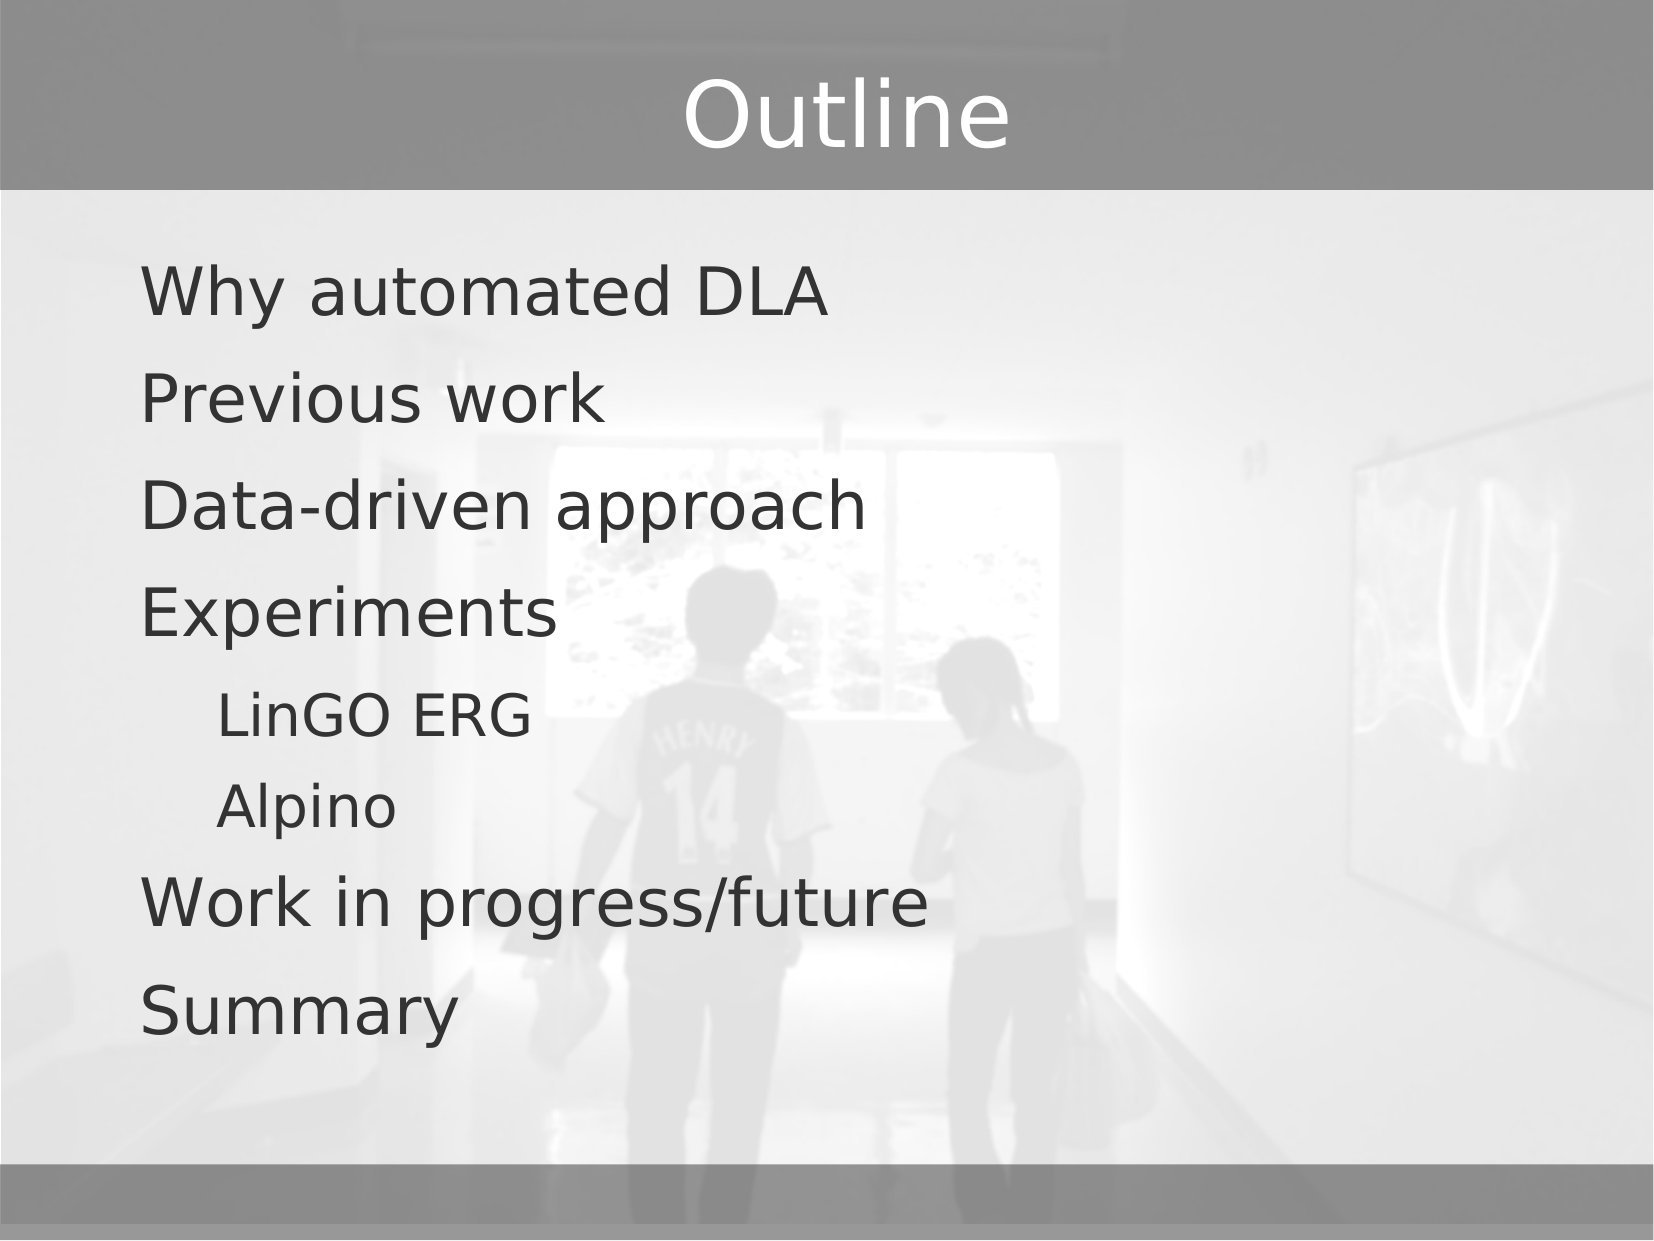

# Outline
Why automated DLA
Previous work
Data-driven approach
Experiments
LinGO ERG
Alpino
Work in progress/future
Summary